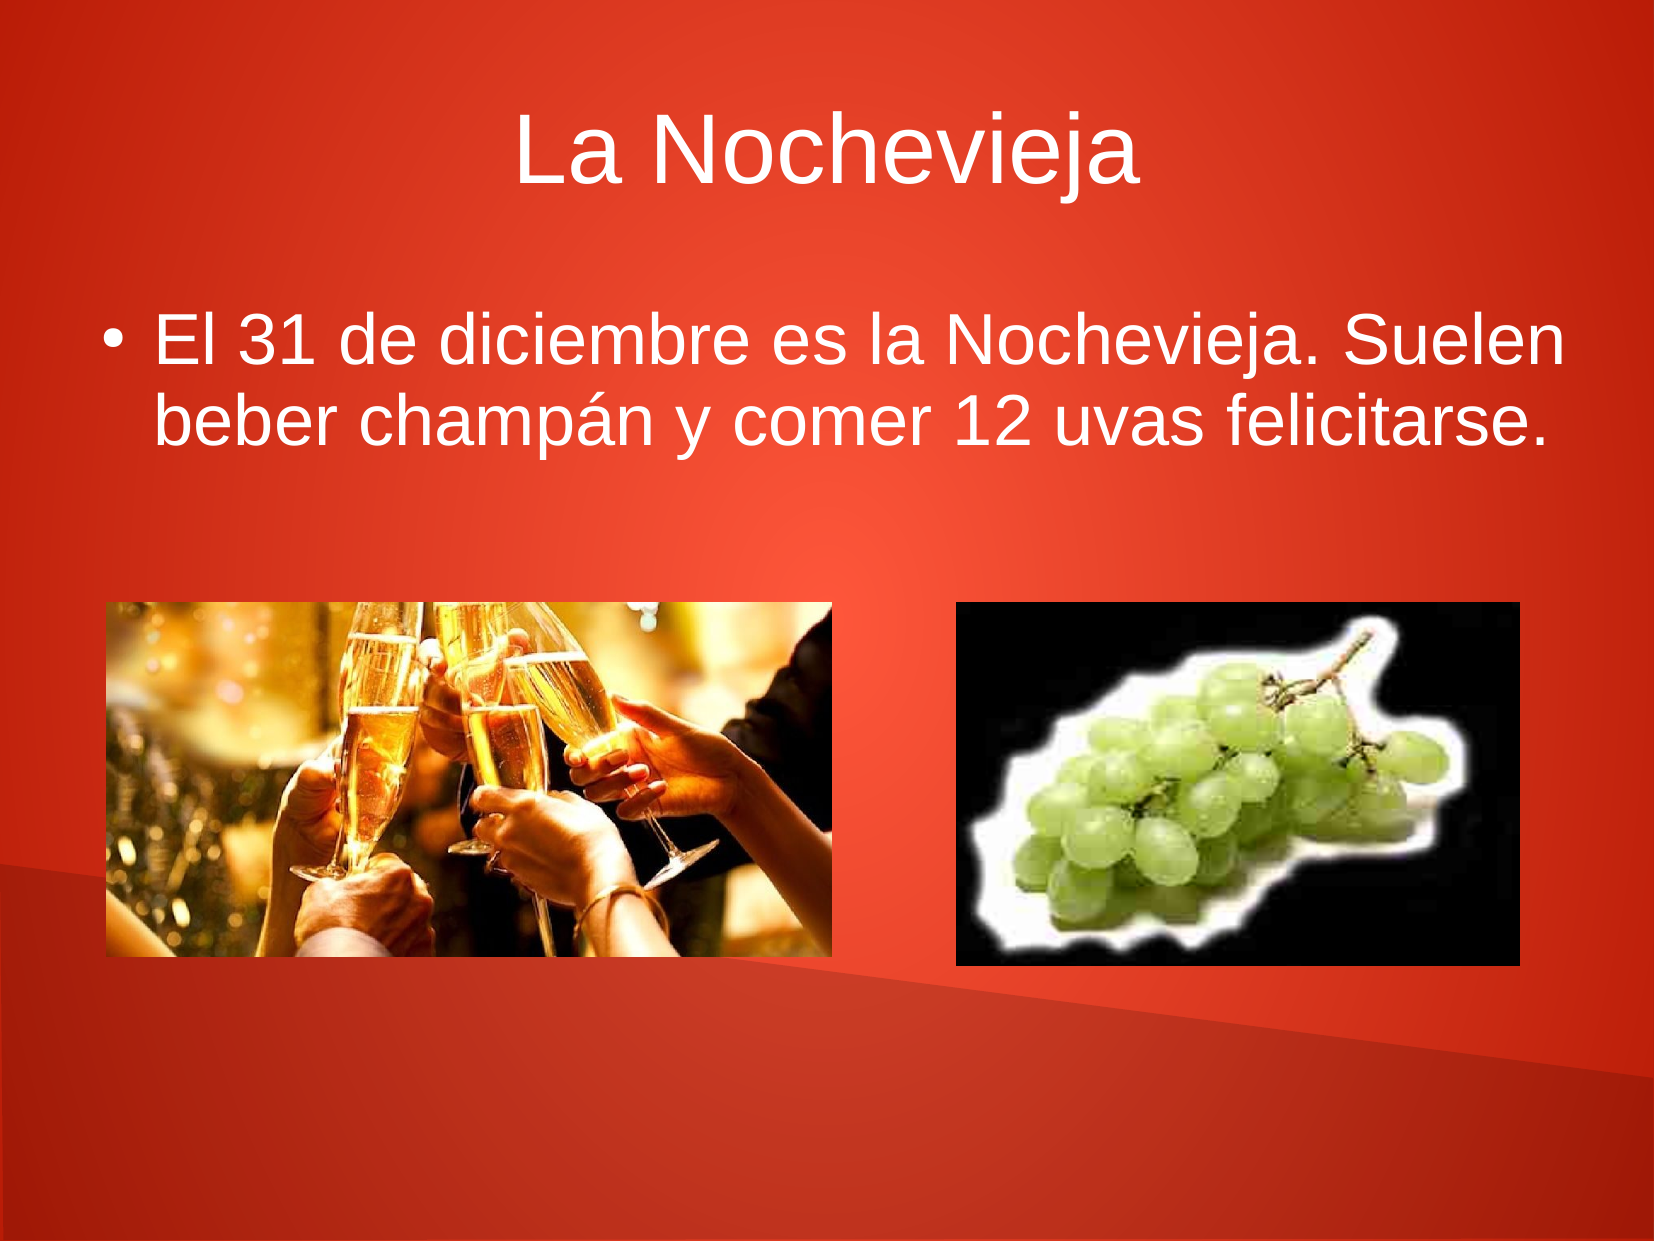

# La Nochevieja
El 31 de diciembre es la Nochevieja. Suelen beber champán y comer 12 uvas felicitarse.